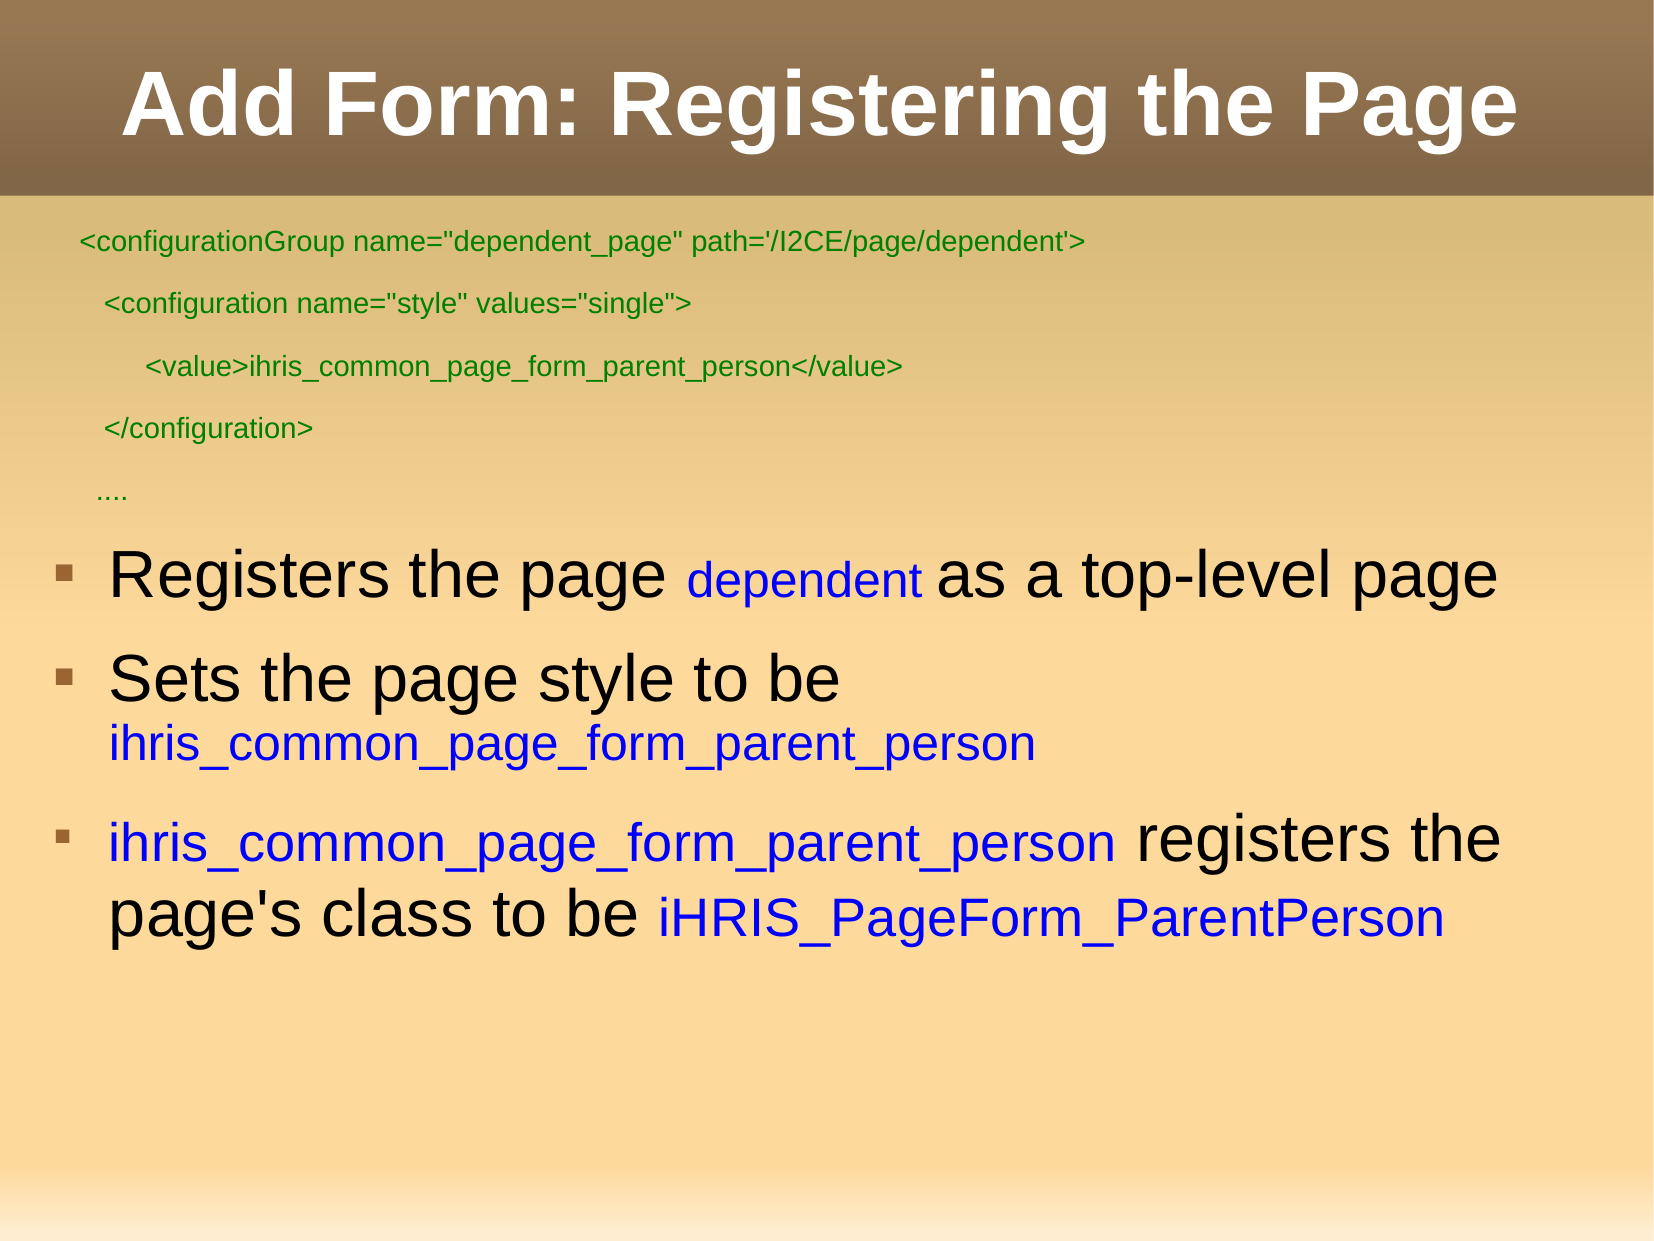

# Add Form: Registering the Page
 <configurationGroup name="dependent_page" path='/I2CE/page/dependent'>
 <configuration name="style" values="single">
 <value>ihris_common_page_form_parent_person</value>
 </configuration>
 ....
Registers the page dependent as a top-level page
Sets the page style to be ihris_common_page_form_parent_person
ihris_common_page_form_parent_person registers the page's class to be iHRIS_PageForm_ParentPerson